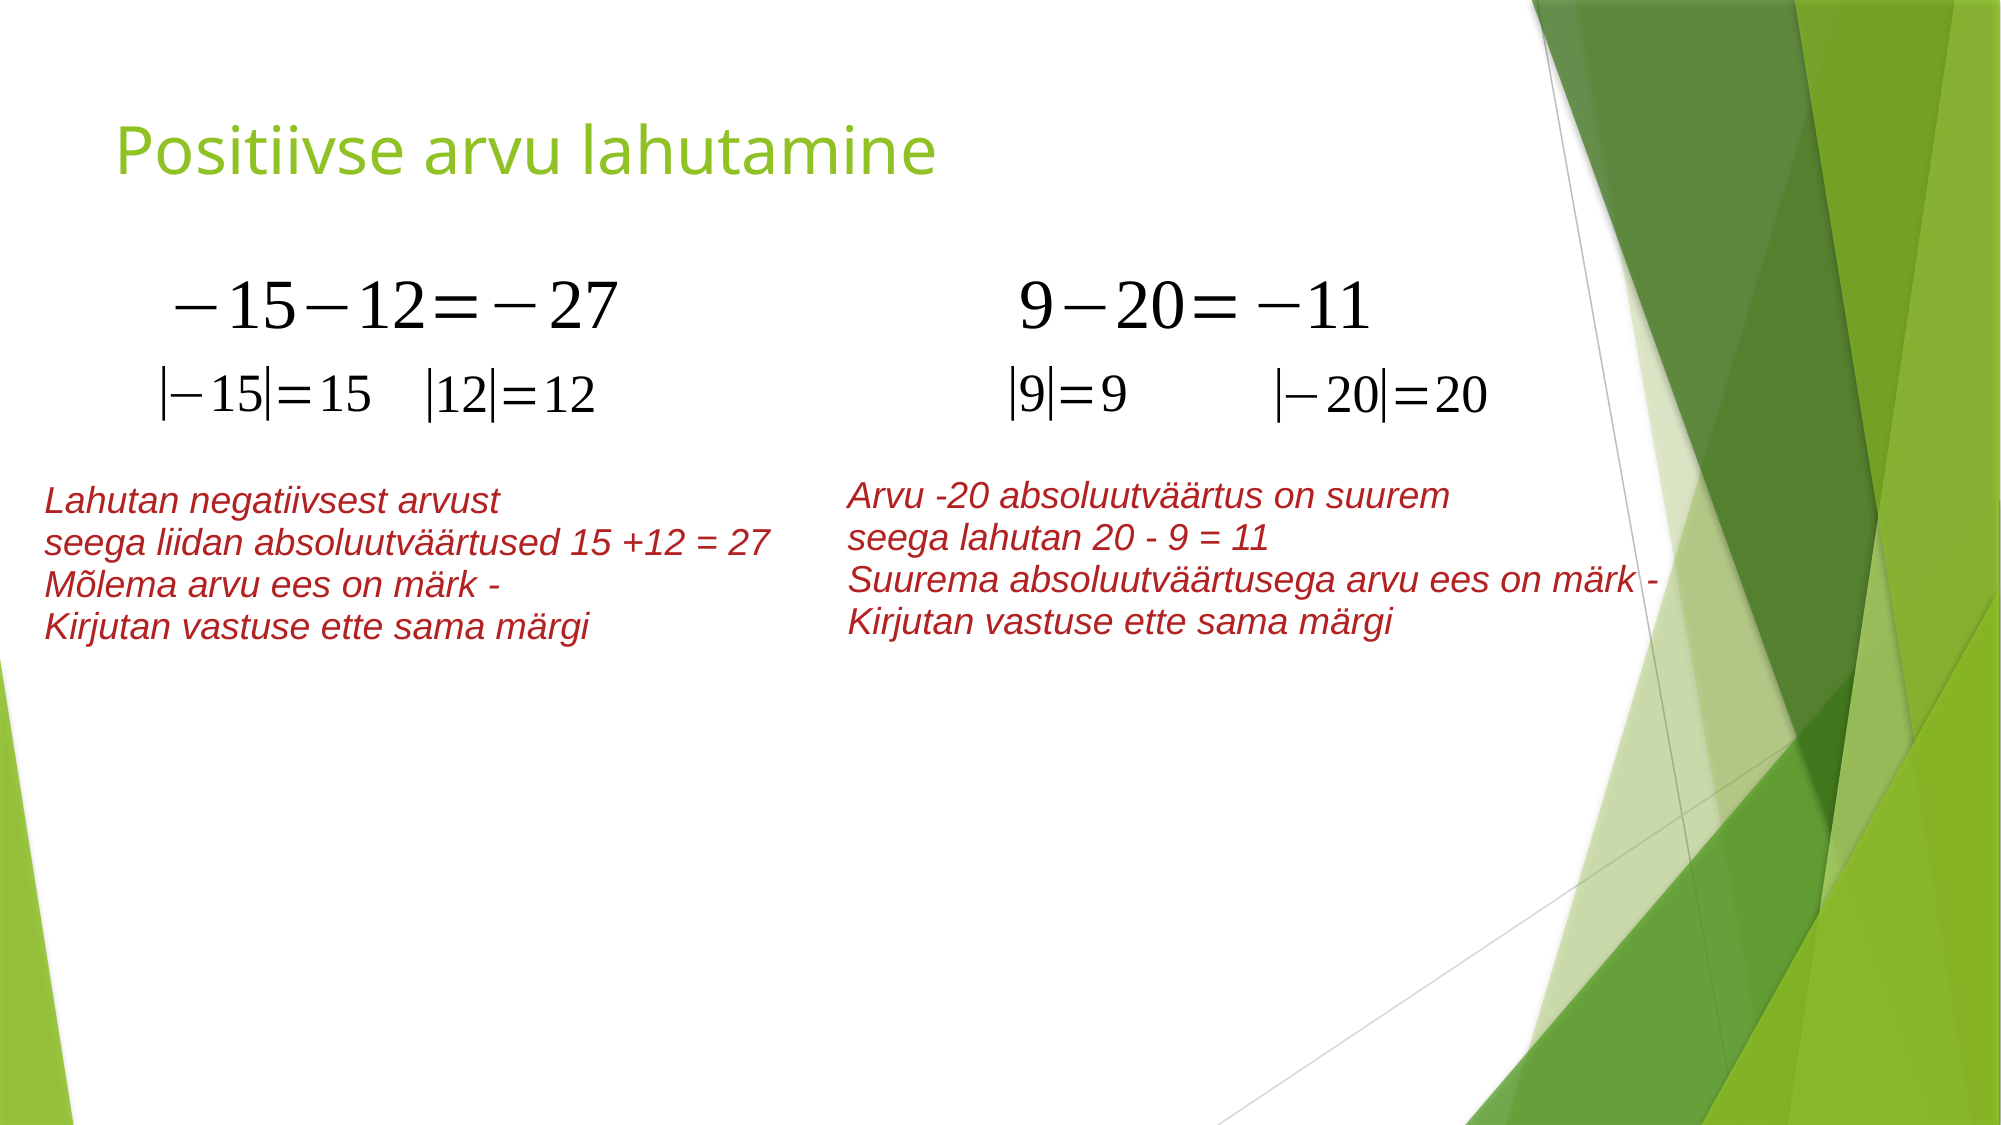

# Positiivse arvu lahutamine
Arvu -20 absoluutväärtus on suurem
seega lahutan 20 - 9 = 11
Suurema absoluutväärtusega arvu ees on märk -
Kirjutan vastuse ette sama märgi
Lahutan negatiivsest arvust
seega liidan absoluutväärtused 15 +12 = 27
Mõlema arvu ees on märk -
Kirjutan vastuse ette sama märgi